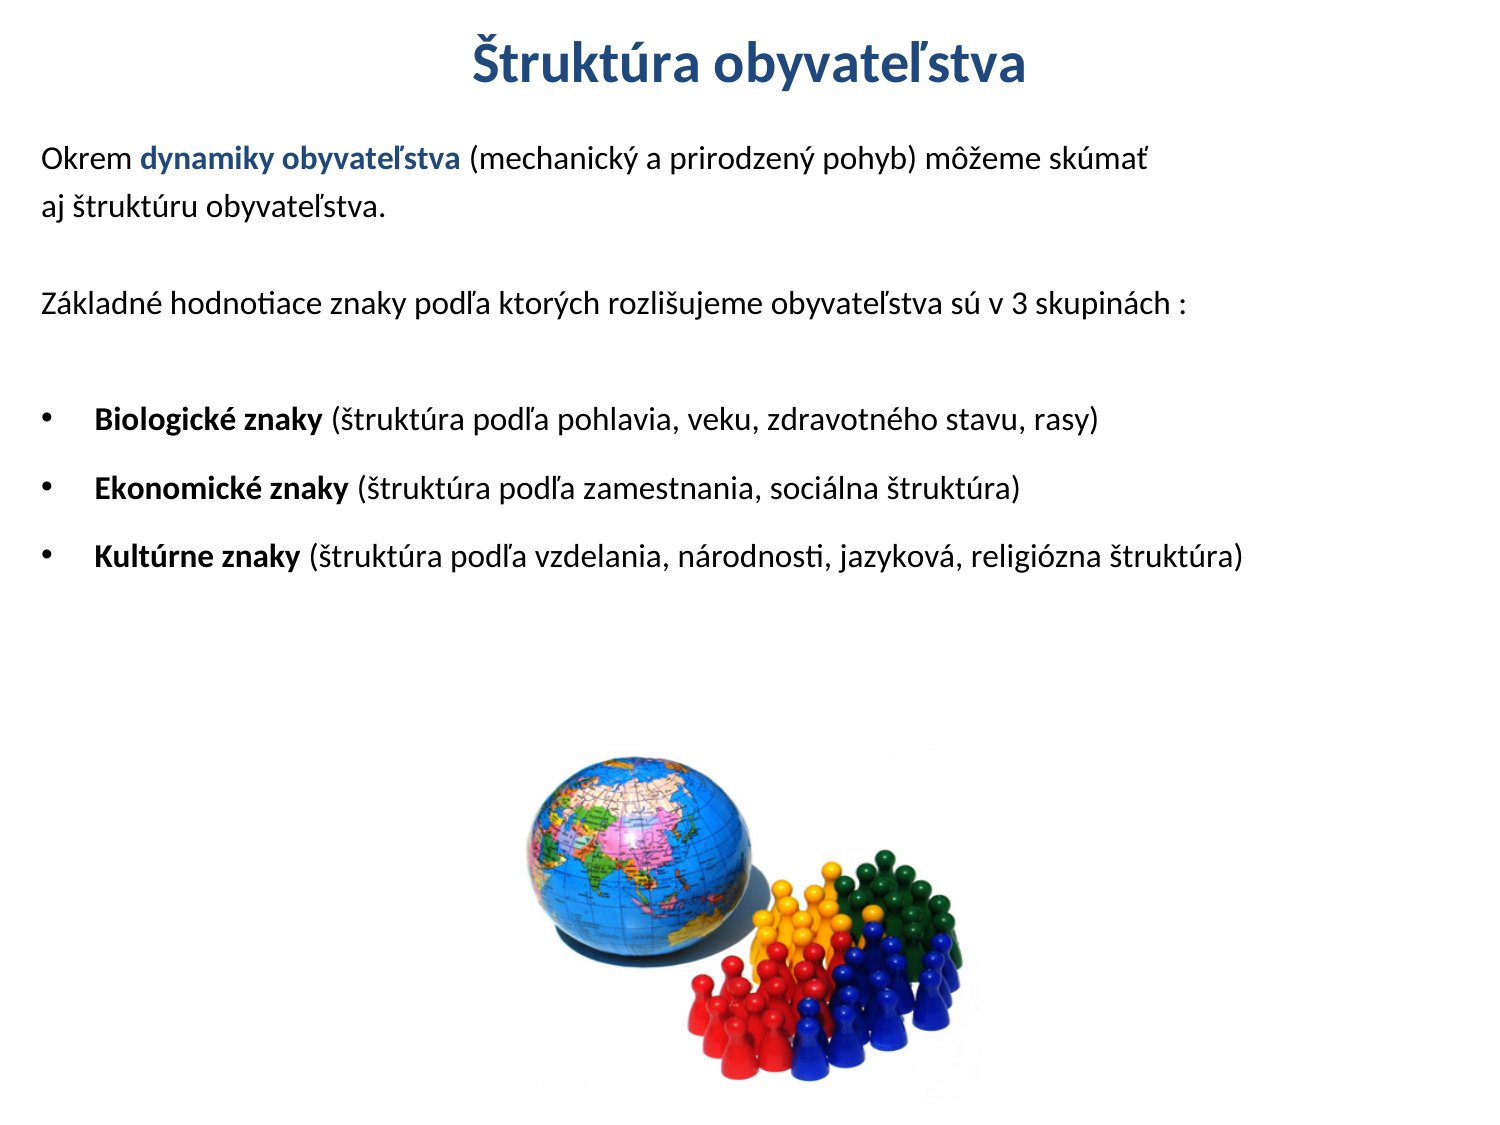

Štruktúra obyvateľstva
Okrem dynamiky obyvateľstva (mechanický a prirodzený pohyb) môžeme skúmať
aj štruktúru obyvateľstva.
Základné hodnotiace znaky podľa ktorých rozlišujeme obyvateľstva sú v 3 skupinách :
Biologické znaky (štruktúra podľa pohlavia, veku, zdravotného stavu, rasy)
Ekonomické znaky (štruktúra podľa zamestnania, sociálna štruktúra)
Kultúrne znaky (štruktúra podľa vzdelania, národnosti, jazyková, religiózna štruktúra)